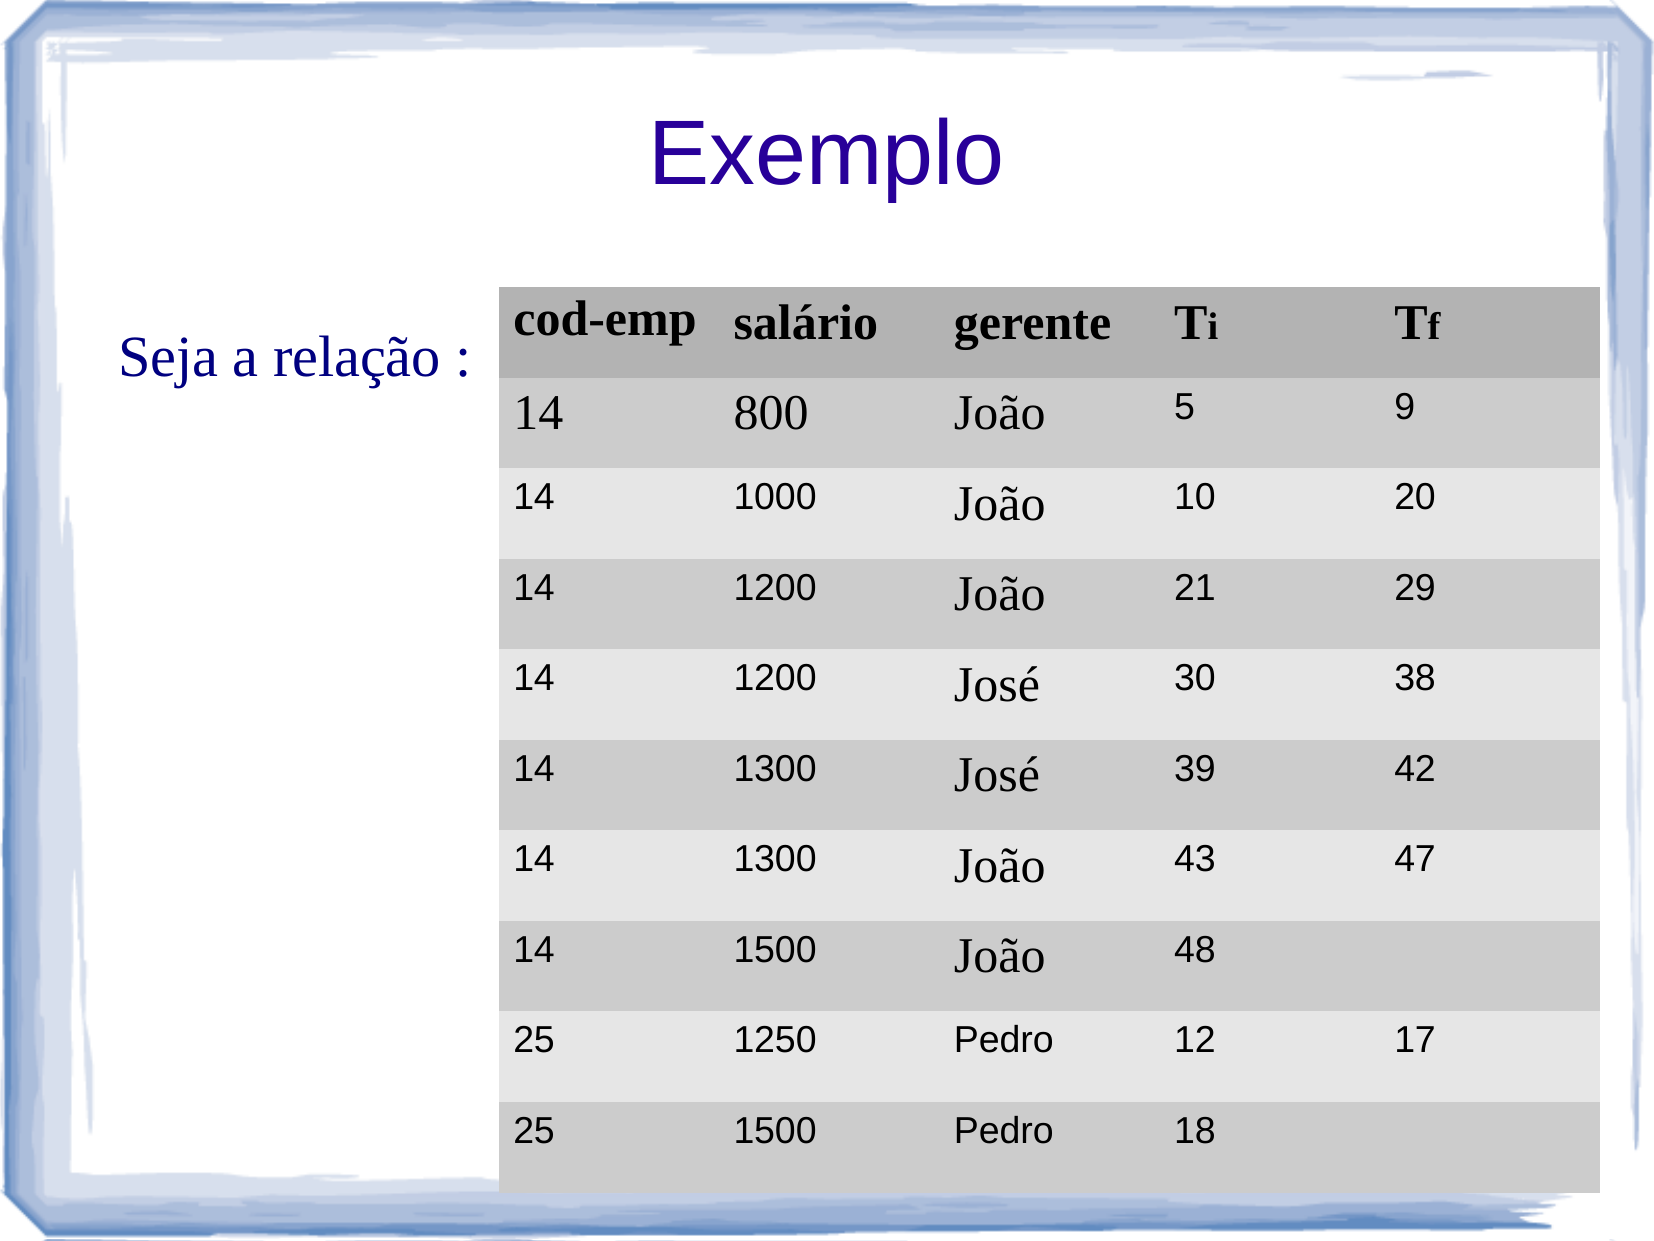

# Exemplo
| cod-emp | salário | gerente | Ti | Tf |
| --- | --- | --- | --- | --- |
| 14 | 800 | João | 5 | 9 |
| 14 | 1000 | João | 10 | 20 |
| 14 | 1200 | João | 21 | 29 |
| 14 | 1200 | José | 30 | 38 |
| 14 | 1300 | José | 39 | 42 |
| 14 | 1300 | João | 43 | 47 |
| 14 | 1500 | João | 48 | |
| 25 | 1250 | Pedro | 12 | 17 |
| 25 | 1500 | Pedro | 18 | |
Seja a relação :